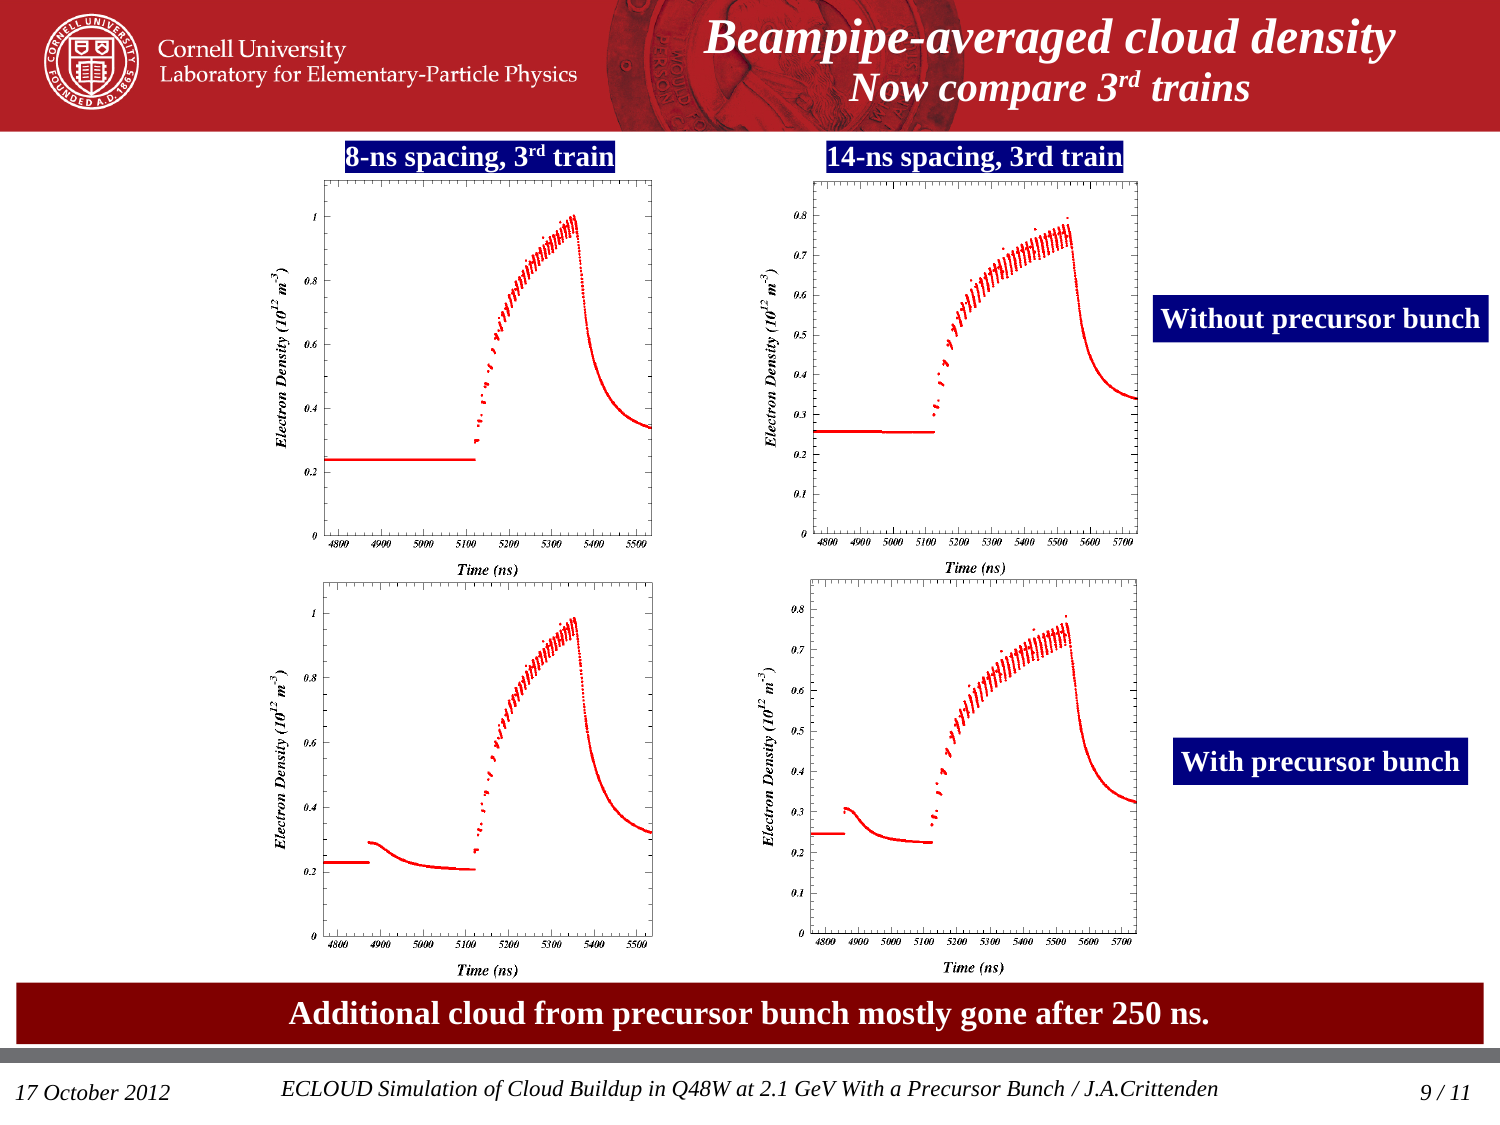

# Beampipe-averaged cloud density Now compare 3rd trains
8-ns spacing, 3rd train
14-ns spacing, 3rd train
Without precursor bunch
With precursor bunch
Additional cloud from precursor bunch mostly gone after 250 ns.